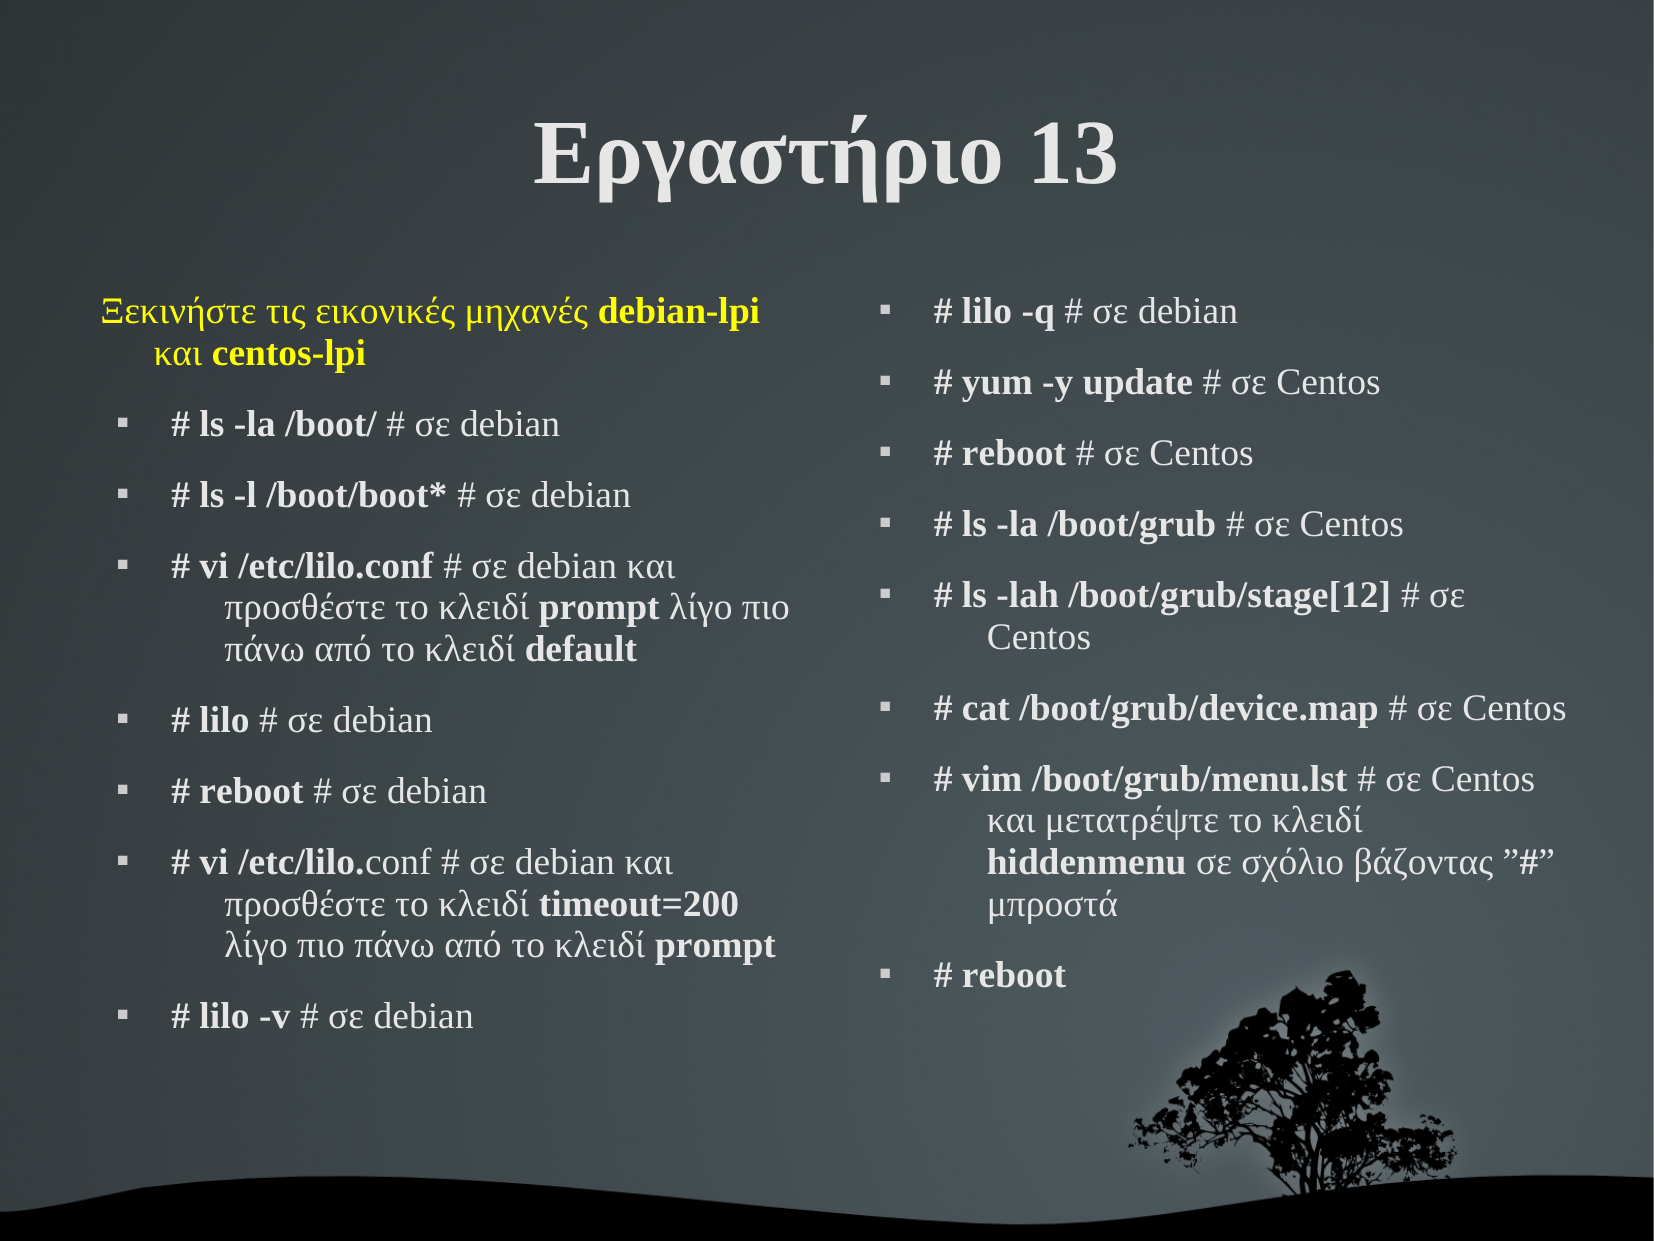

Εργαστήριο 13
# Ξεκινήστε τις εικονικές μηχανές debian-lpi και centos-lpi
# ls -la /boot/ # σε debian
# ls -l /boot/boot* # σε debian
# vi /etc/lilo.conf # σε debian και προσθέστε το κλειδί prompt λίγο πιο πάνω από το κλειδί default
# lilo # σε debian
# reboot # σε debian
# vi /etc/lilo.conf # σε debian και προσθέστε το κλειδί timeout=200 λίγο πιο πάνω από το κλειδί prompt
# lilo -v # σε debian
# lilo -q # σε debian
# yum -y update # σε Centos
# reboot # σε Centos
# ls -la /boot/grub # σε Centos
# ls -lah /boot/grub/stage[12] # σε Centos
# cat /boot/grub/device.map # σε Centos
# vim /boot/grub/menu.lst # σε Centos και μετατρέψτε το κλειδί hiddenmenu σε σχόλιο βάζοντας ”#” μπροστά
# reboot